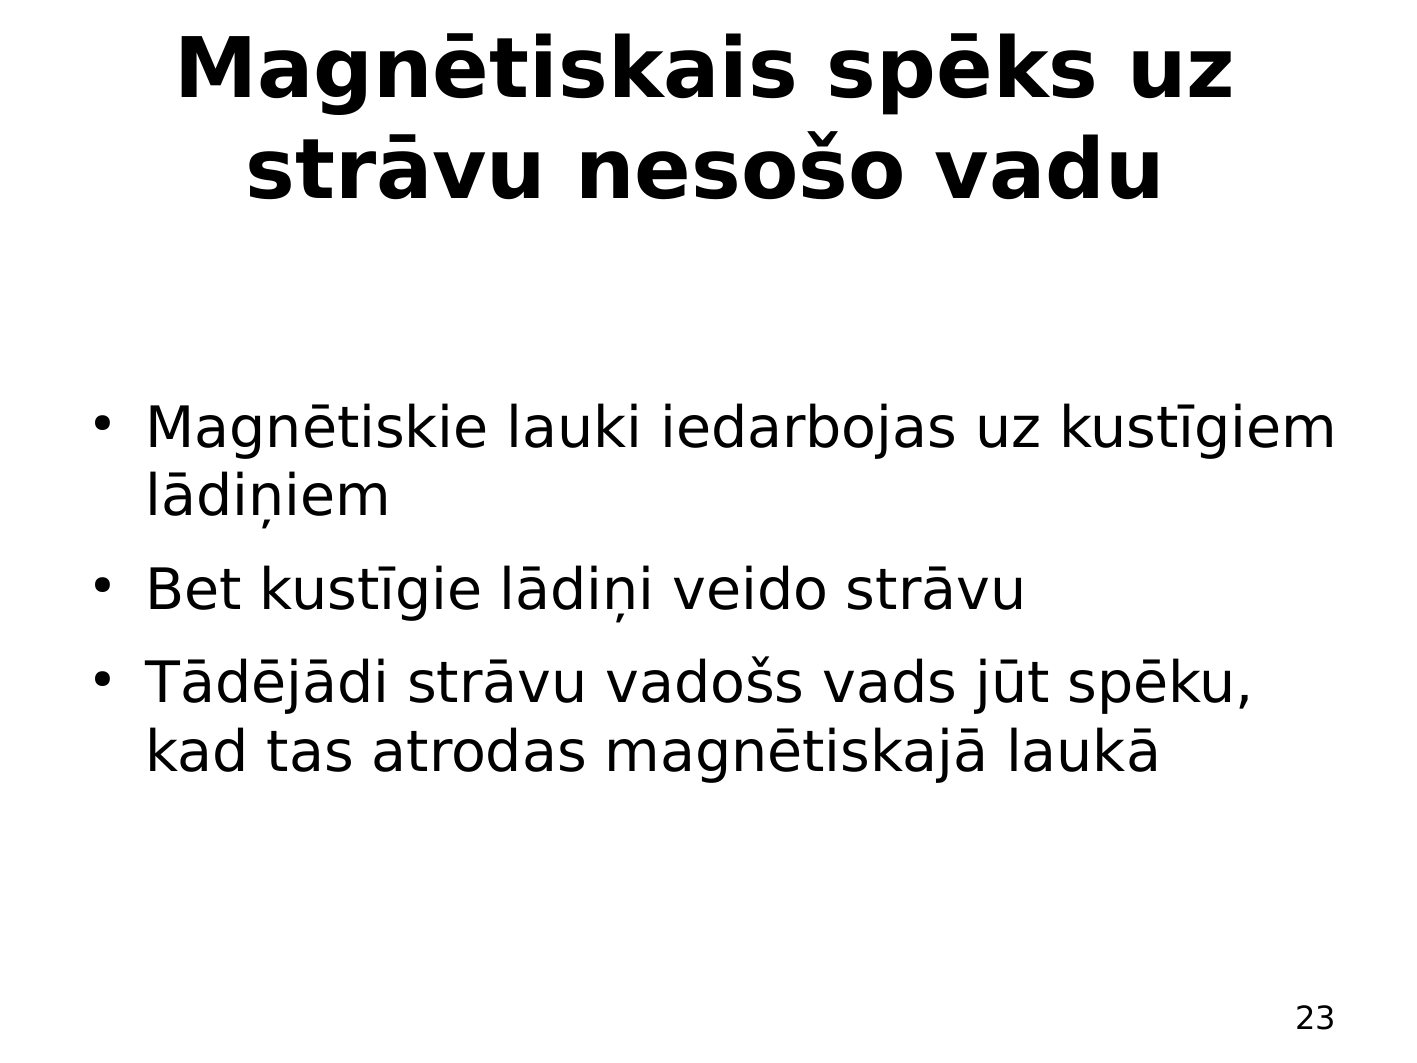

# Magnētiskais spēks uz strāvu nesošo vadu
Magnētiskie lauki iedarbojas uz kustīgiem lādiņiem
Bet kustīgie lādiņi veido strāvu
Tādējādi strāvu vadošs vads jūt spēku, kad tas atrodas magnētiskajā laukā